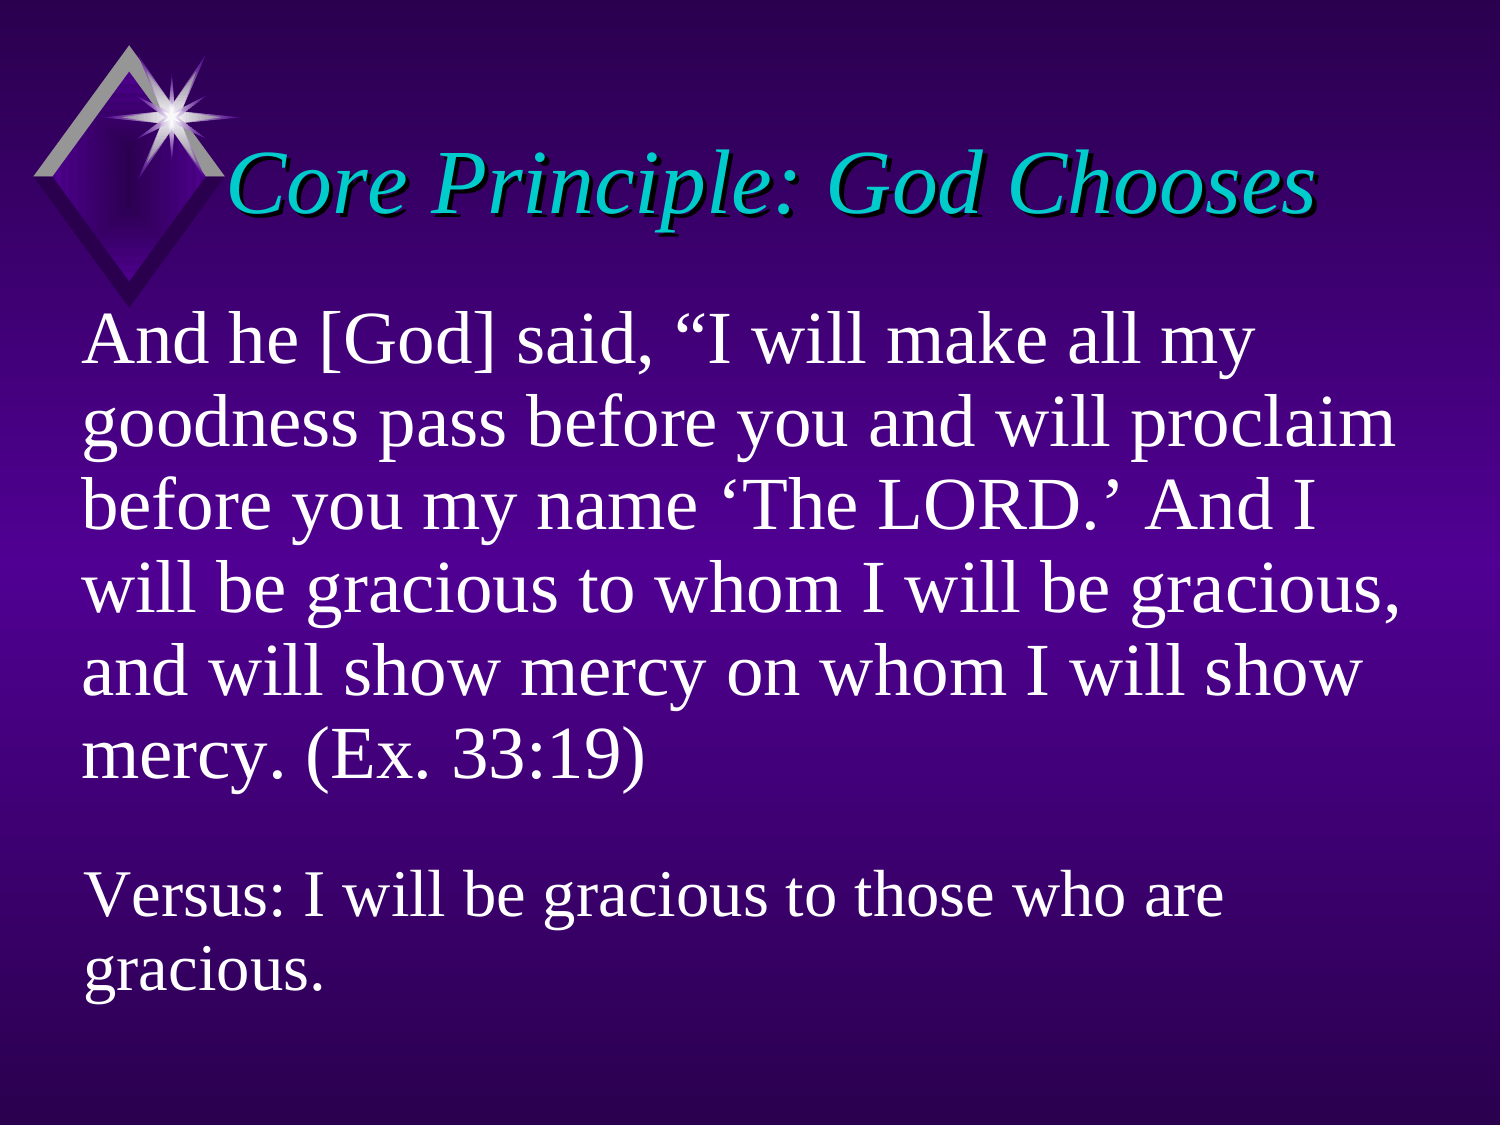

# Core Principle: God Chooses
And he [God] said, “I will make all my goodness pass before you and will proclaim before you my name ‘The LORD.’ And I will be gracious to whom I will be gracious, and will show mercy on whom I will show mercy. (Ex. 33:19)
Versus: I will be gracious to those who are gracious.